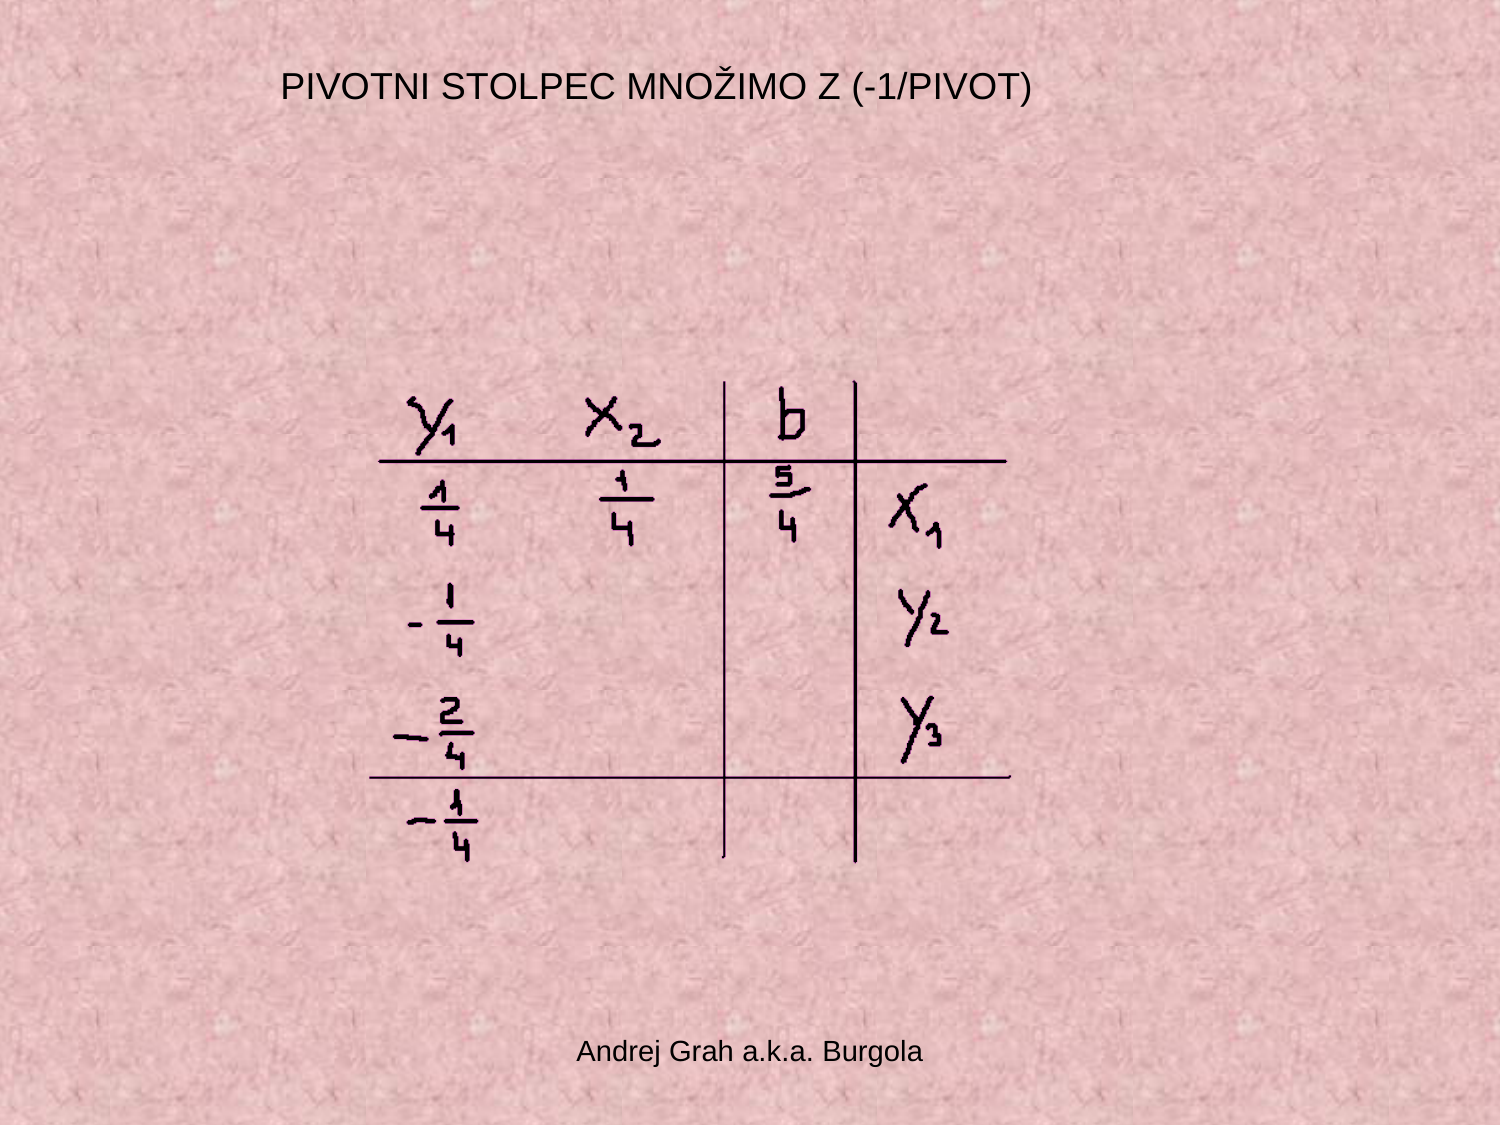

PIVOTNI STOLPEC MNOŽIMO Z (-1/PIVOT)
Andrej Grah a.k.a. Burgola